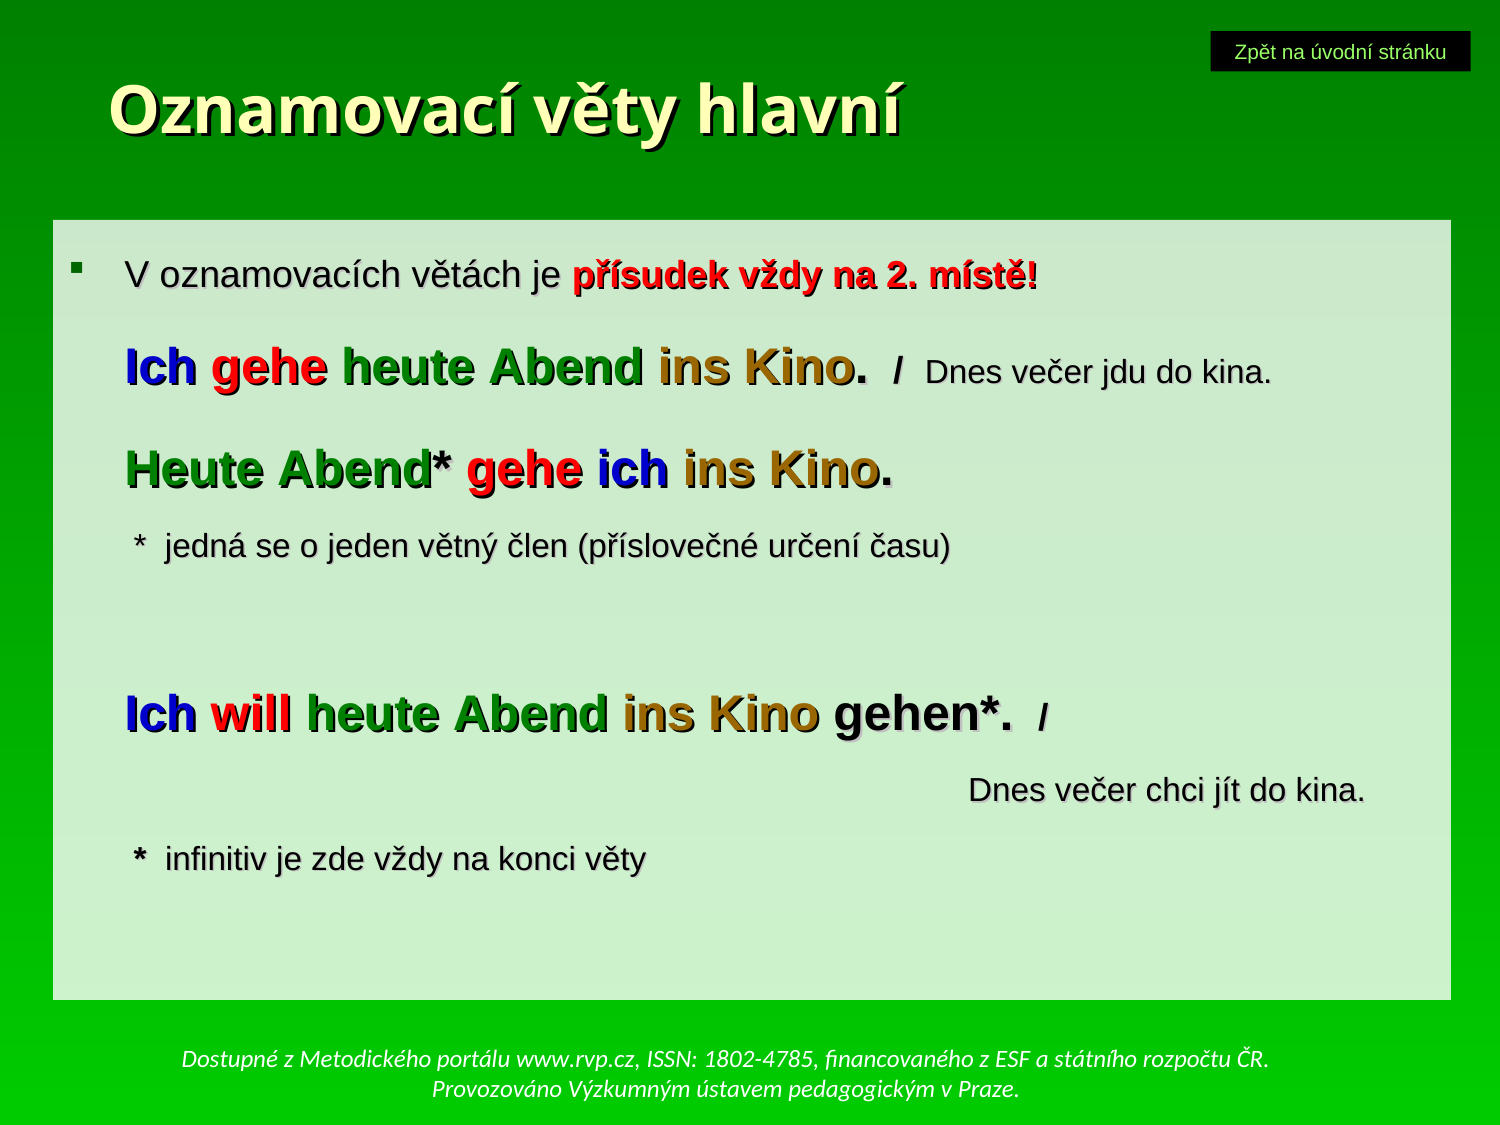

Zpět na úvodní stránku
# Oznamovací věty hlavní
V oznamovacích větách je přísudek vždy na 2. místě!
	Ich gehe heute Abend ins Kino.  /  Dnes večer jdu do kina.
	Heute Abend* gehe ich ins Kino.
	 *  jedná se o jeden větný člen (příslovečné určení času)
	Ich will heute Abend ins Kino gehen*.  /
							Dnes večer chci jít do kina.
	 *  infinitiv je zde vždy na konci věty
Dostupné z Metodického portálu www.rvp.cz, ISSN: 1802-4785, financovaného z ESF a státního rozpočtu ČR. Provozováno Výzkumným ústavem pedagogickým v Praze.